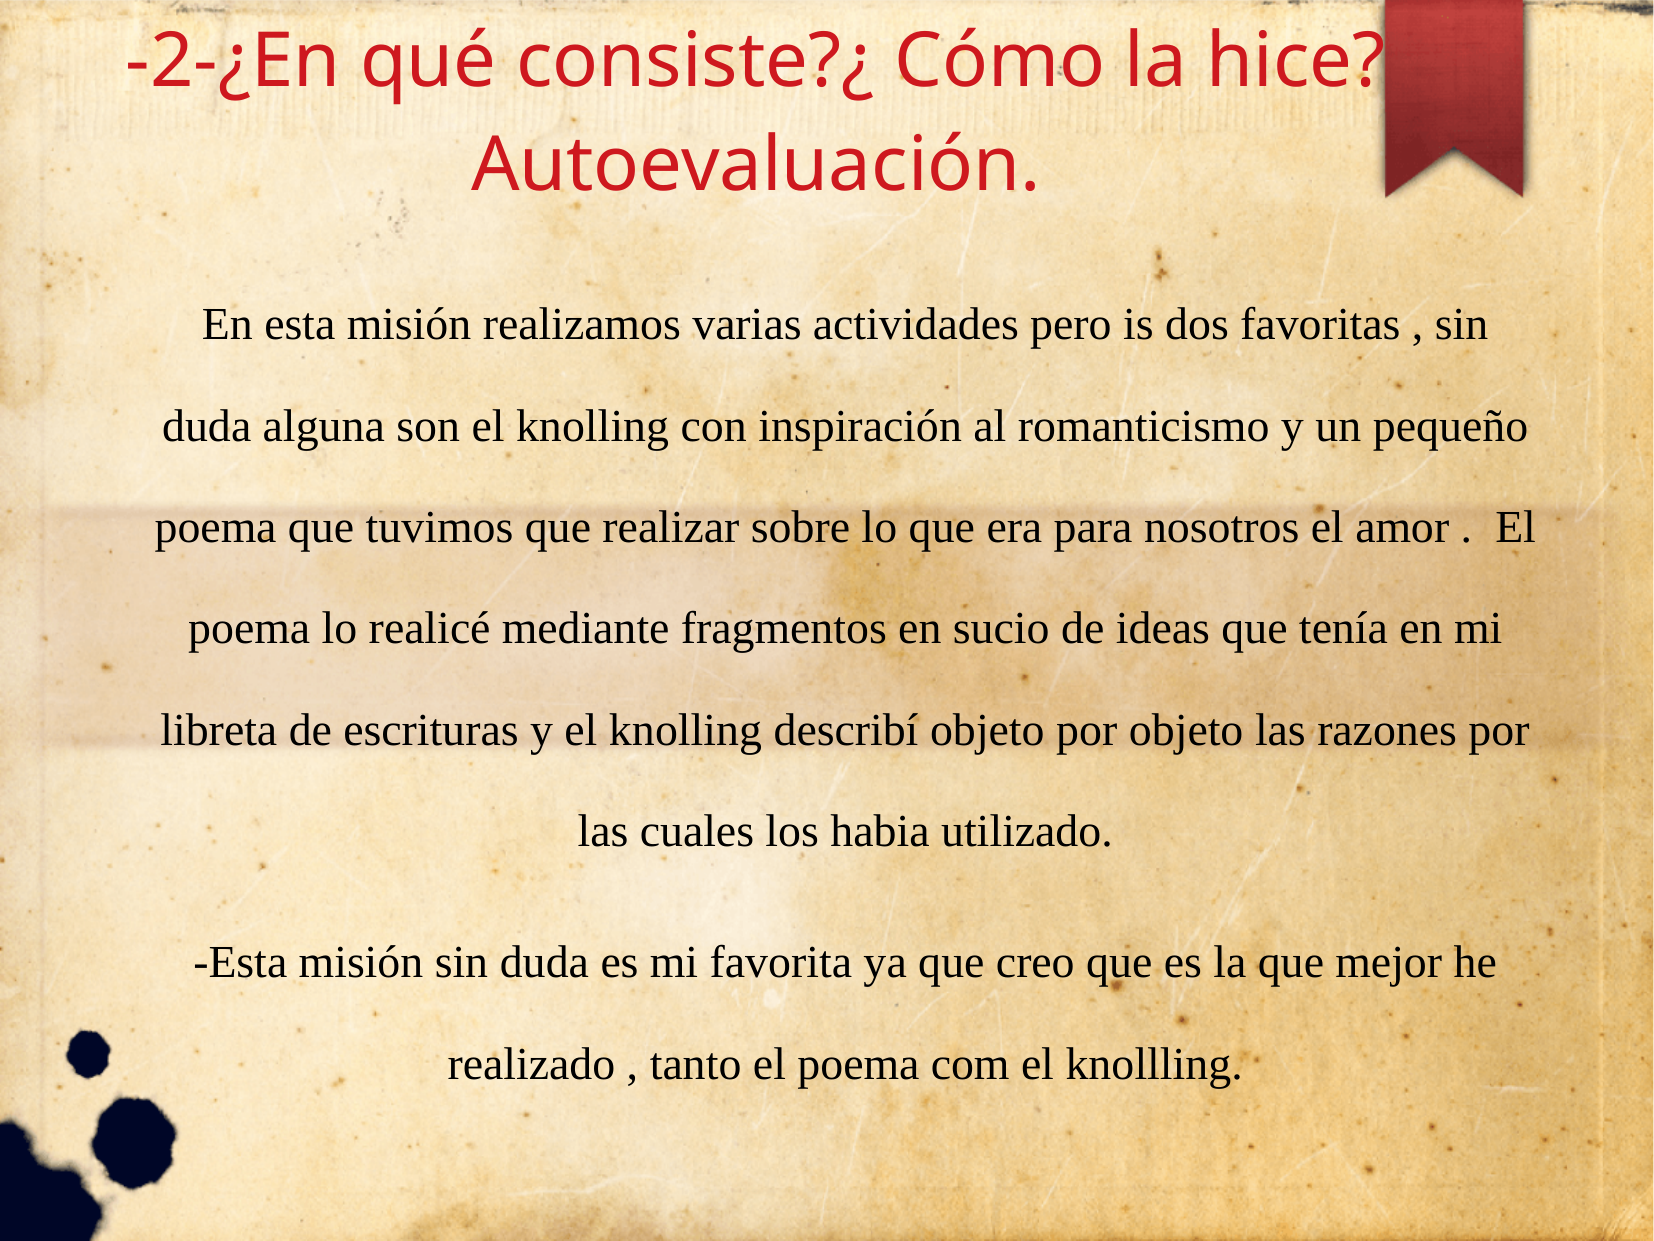

# -2-¿En qué consiste?¿ Cómo la hice? Autoevaluación.
En esta misión realizamos varias actividades pero is dos favoritas , sin duda alguna son el knolling con inspiración al romanticismo y un pequeño poema que tuvimos que realizar sobre lo que era para nosotros el amor . El poema lo realicé mediante fragmentos en sucio de ideas que tenía en mi libreta de escrituras y el knolling describí objeto por objeto las razones por las cuales los habia utilizado.
-Esta misión sin duda es mi favorita ya que creo que es la que mejor he realizado , tanto el poema com el knollling.